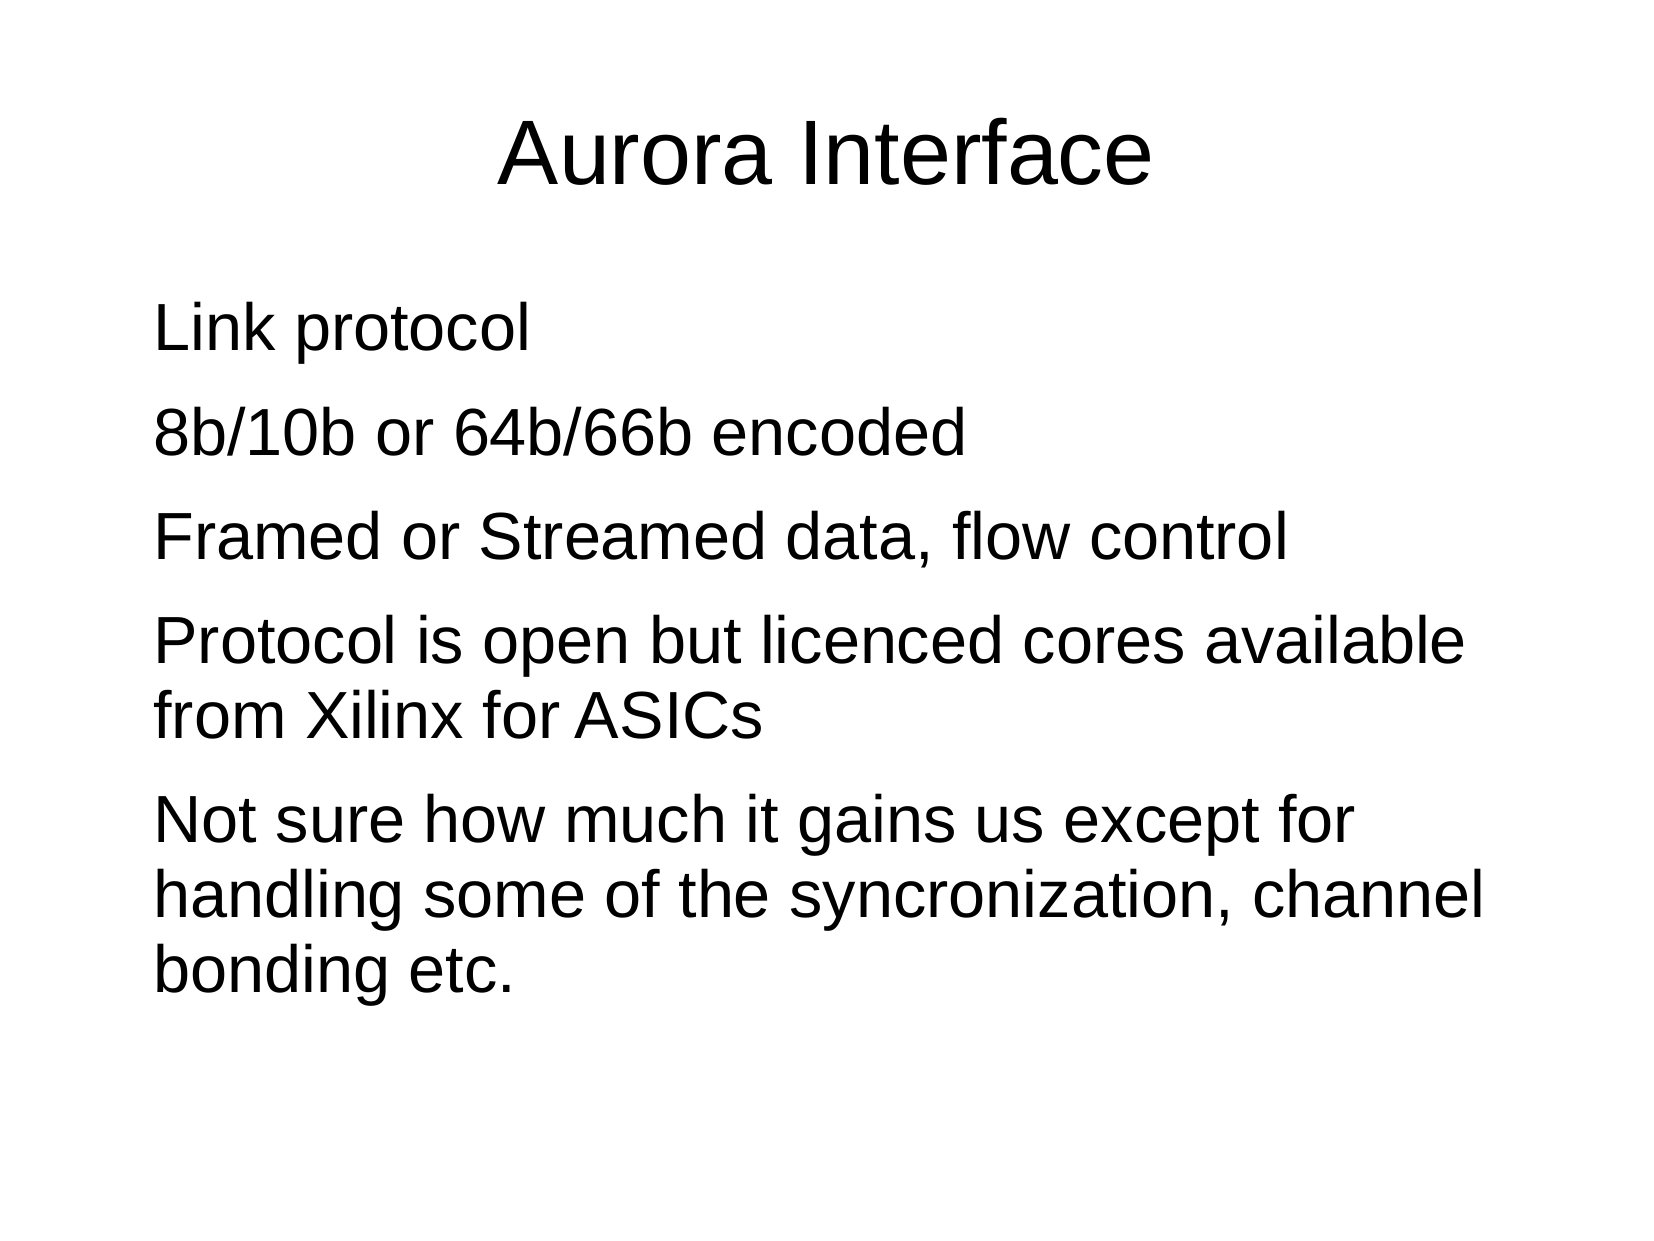

# Aurora Interface
Link protocol
8b/10b or 64b/66b encoded
Framed or Streamed data, flow control
Protocol is open but licenced cores available from Xilinx for ASICs
Not sure how much it gains us except for handling some of the syncronization, channel bonding etc.